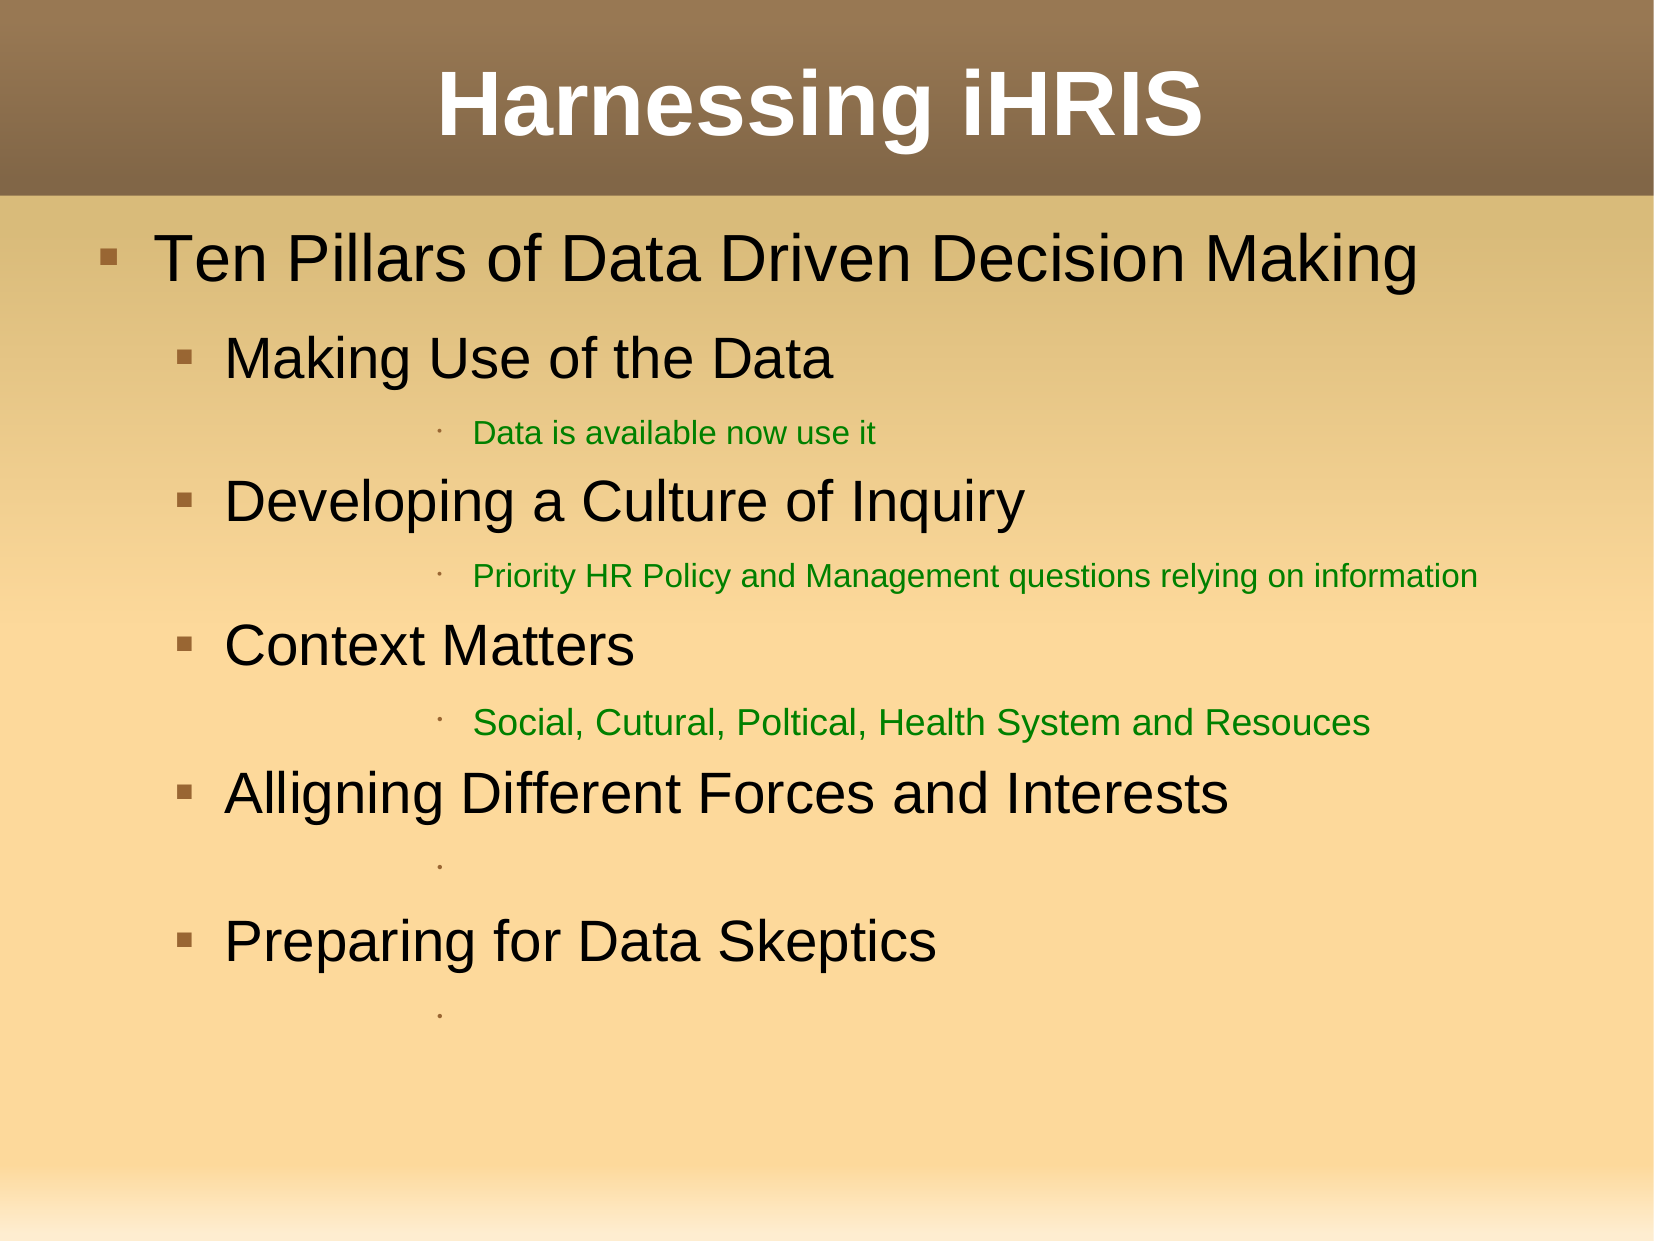

# Harnessing iHRIS
Ten Pillars of Data Driven Decision Making
Making Use of the Data
Data is available now use it
Developing a Culture of Inquiry
Priority HR Policy and Management questions relying on information
Context Matters
Social, Cutural, Poltical, Health System and Resouces
Alligning Different Forces and Interests
Preparing for Data Skeptics